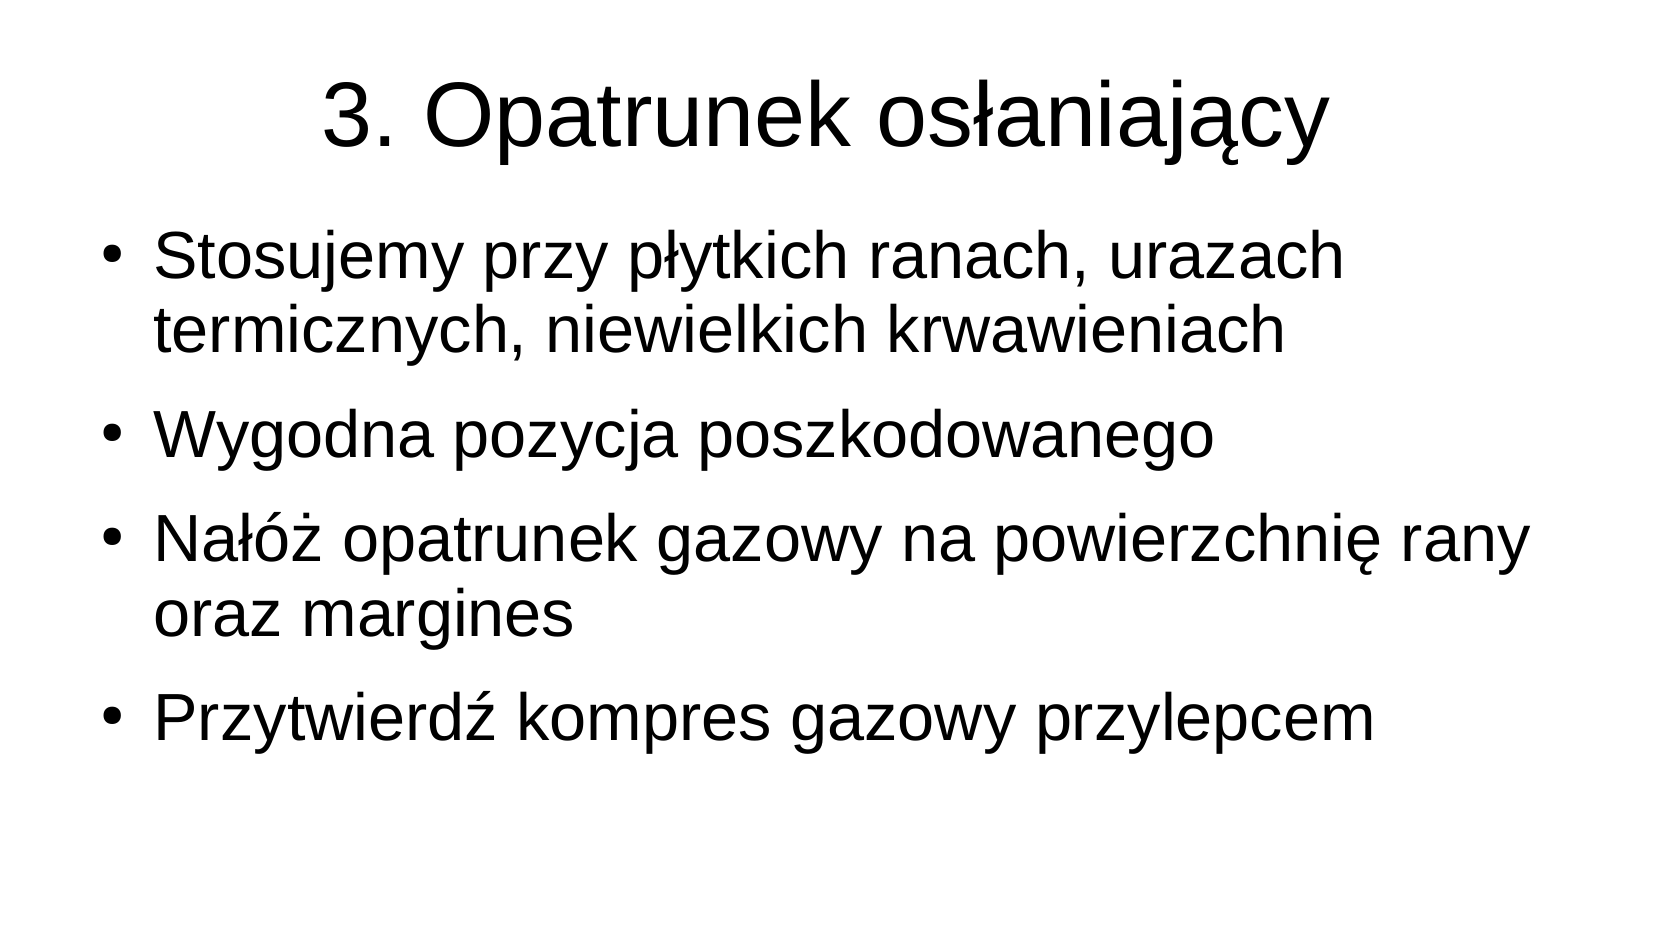

# 3. Opatrunek osłaniający
Stosujemy przy płytkich ranach, urazach termicznych, niewielkich krwawieniach
Wygodna pozycja poszkodowanego
Nałóż opatrunek gazowy na powierzchnię rany oraz margines
Przytwierdź kompres gazowy przylepcem